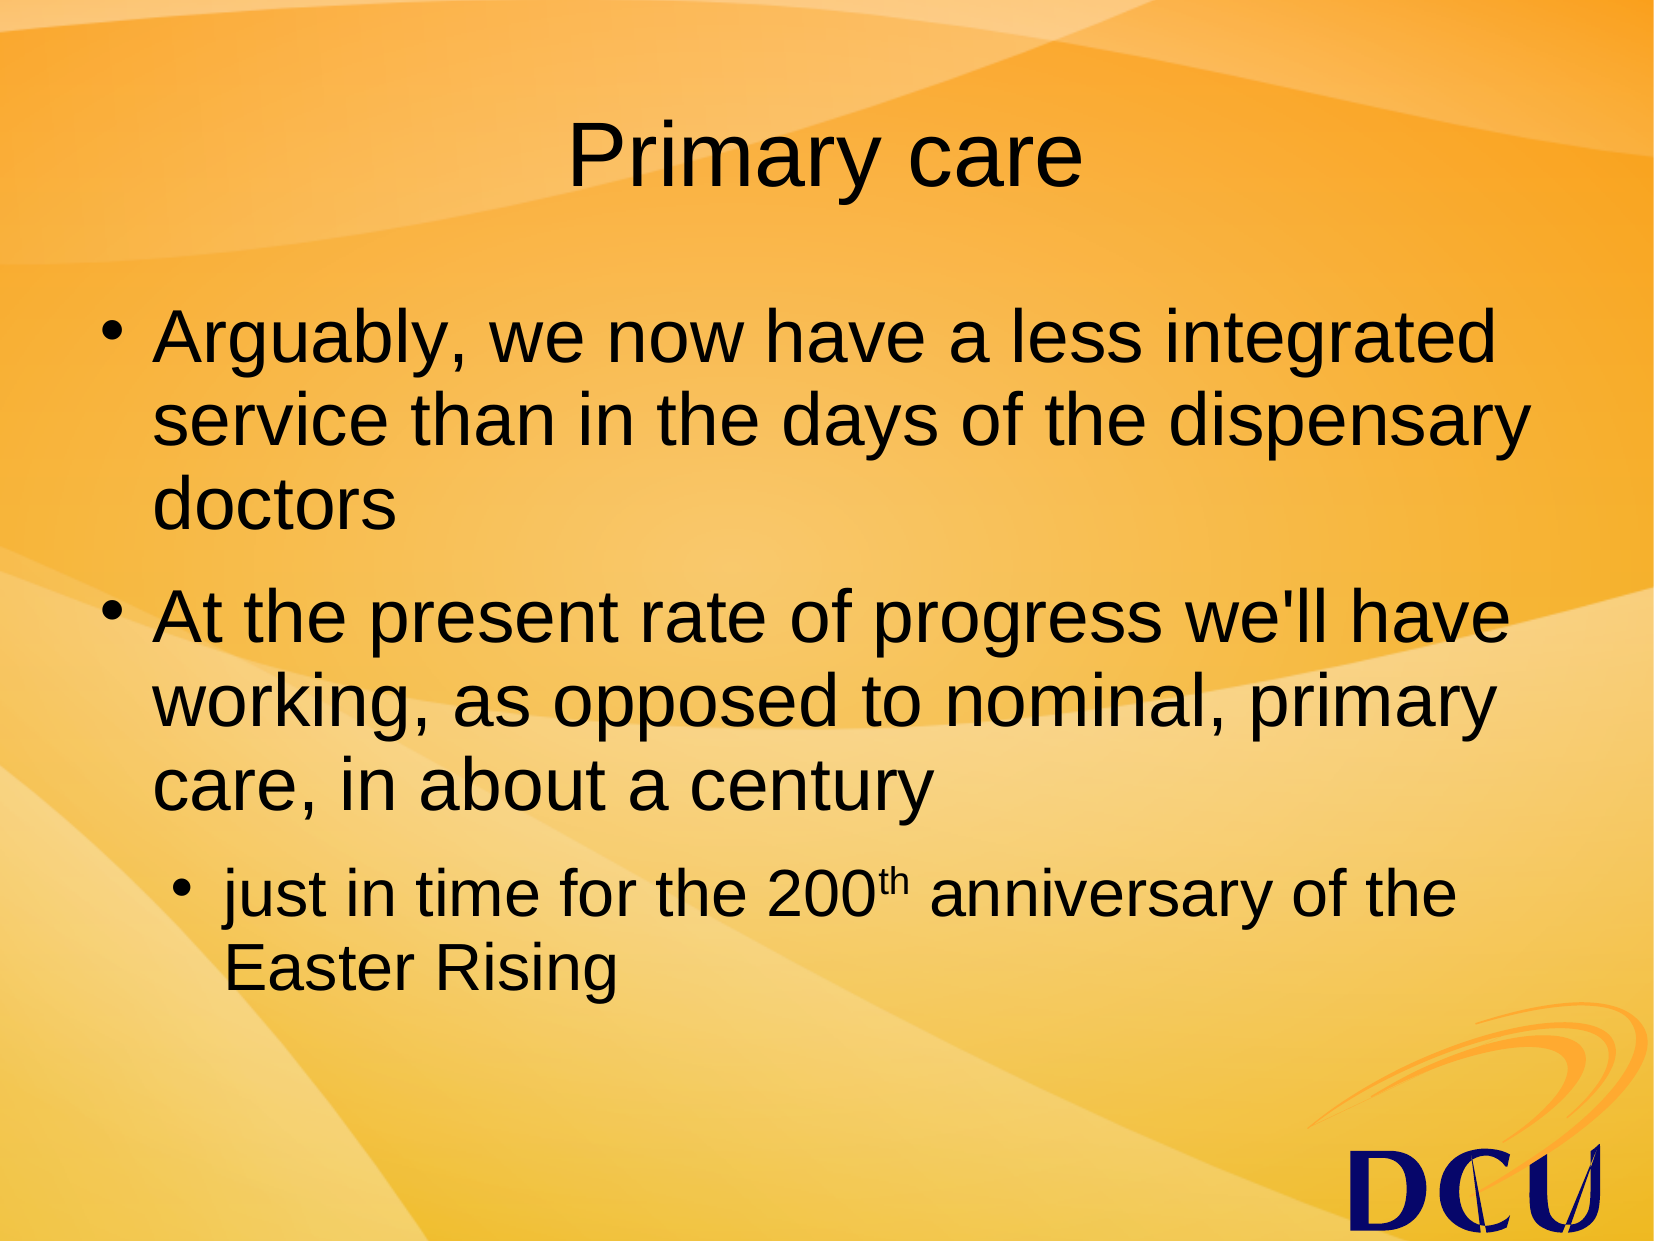

# Primary care
Arguably, we now have a less integrated service than in the days of the dispensary doctors
At the present rate of progress we'll have working, as opposed to nominal, primary care, in about a century
just in time for the 200th anniversary of the Easter Rising